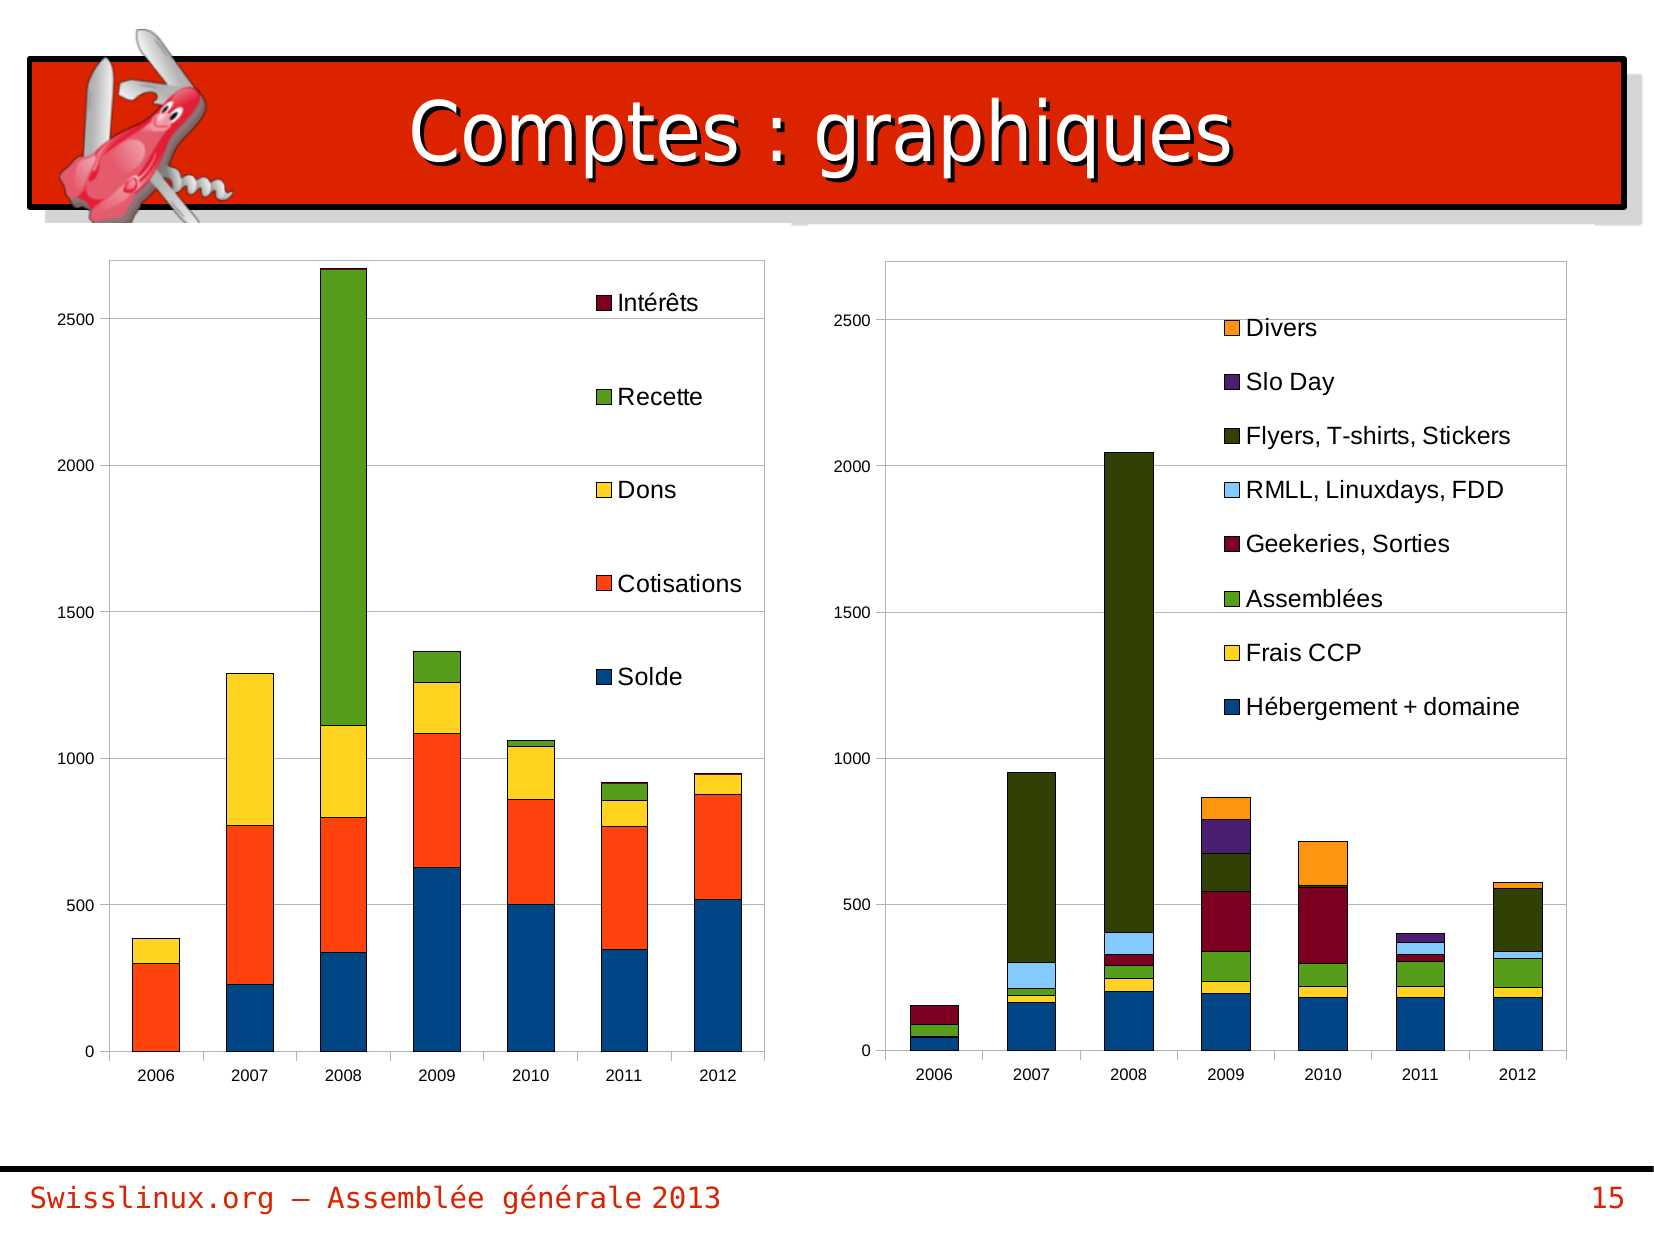

# Comptes : graphiques
### Chart
| Category | Solde | Cotisations | Dons | Recette | Intérêts |
|---|---|---|---|---|---|
| 2006 | None | 300.0 | 84.0 | None | 0.05 |
| 2007 | 229.65 | 540.0 | 520.25 | None | 0.25 |
| 2008 | 338.25 | 460.0 | 315.25 | 1556.8 | 0.9 |
| 2009 | 626.05 | 460.0 | 171.5 | 107.0 | 0.6 |
| 2010 | 500.5 | 360.0 | 180.0 | 20.0 | 0.8 |
| 2011 | 346.35 | 420.0 | 90.0 | 60.0 | 0.7 |
| 2012 | 516.75 | 360.0 | 70.0 | None | 0.55 |
### Chart
| Category | Hébergement + domaine | Frais CCP | Assemblées | Geekeries, Sorties | RMLL, Linuxdays, FDD | Flyers, T-shirts, Stickers | Slo Day | Divers |
|---|---|---|---|---|---|---|---|---|
| 2006 | 45.0 | 2.4 | 40.0 | 67.0 | None | None | None | None |
| 2007 | 165.0 | 23.65 | 22.35 | None | 89.15 | 651.75 | None | None |
| 2008 | 202.0 | 44.95 | 43.25 | 38.3 | 73.25 | 1643.4 | None | None |
| 2009 | 195.0 | 42.0 | 102.35 | 205.6 | None | 130.0 | 113.7 | 76.0 |
| 2010 | 180.0 | 39.0 | 78.85 | 261.1 | None | 6.0 | None | 150.0 |
| 2011 | 180.0 | 37.8 | 84.7 | 24.1 | 43.3 | None | 30.4 | None |
| 2012 | 180.0 | 36.0 | 98.65 | None | 21.85 | 216.0 | None | 20.0 |25 Janvier 2013
15